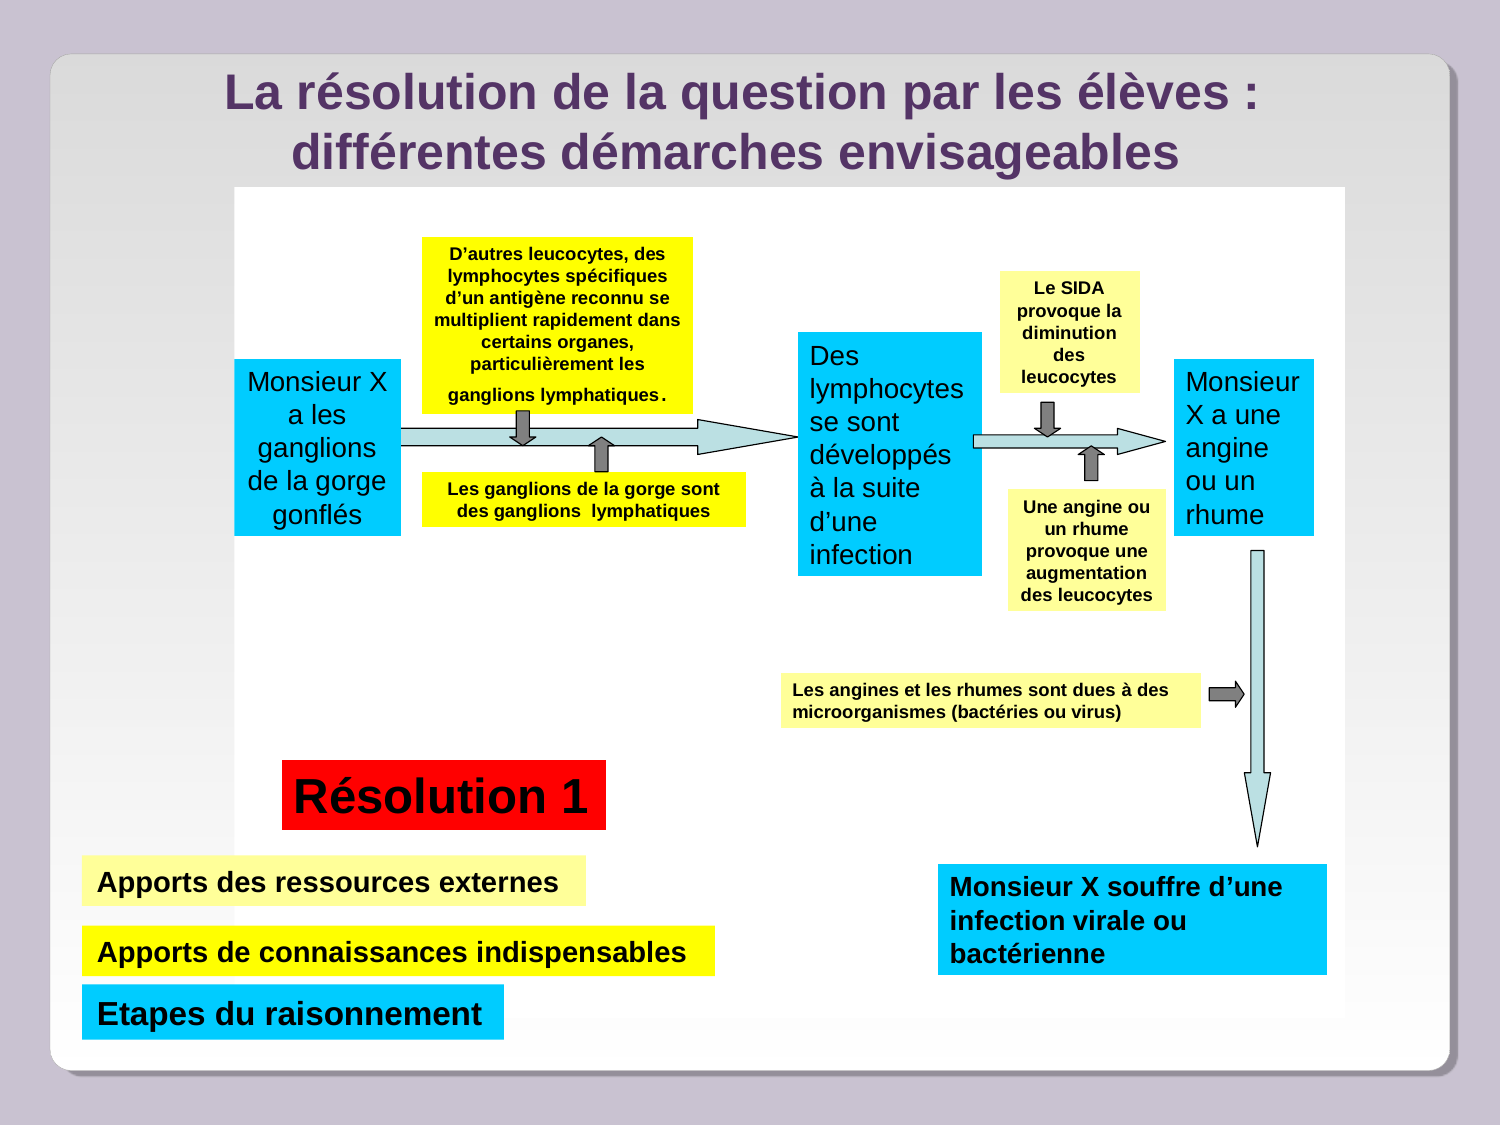

La résolution de la question par les élèves :
différentes démarches envisageables
Apports des ressources externes
Apports de connaissances indispensables
Etapes du raisonnement